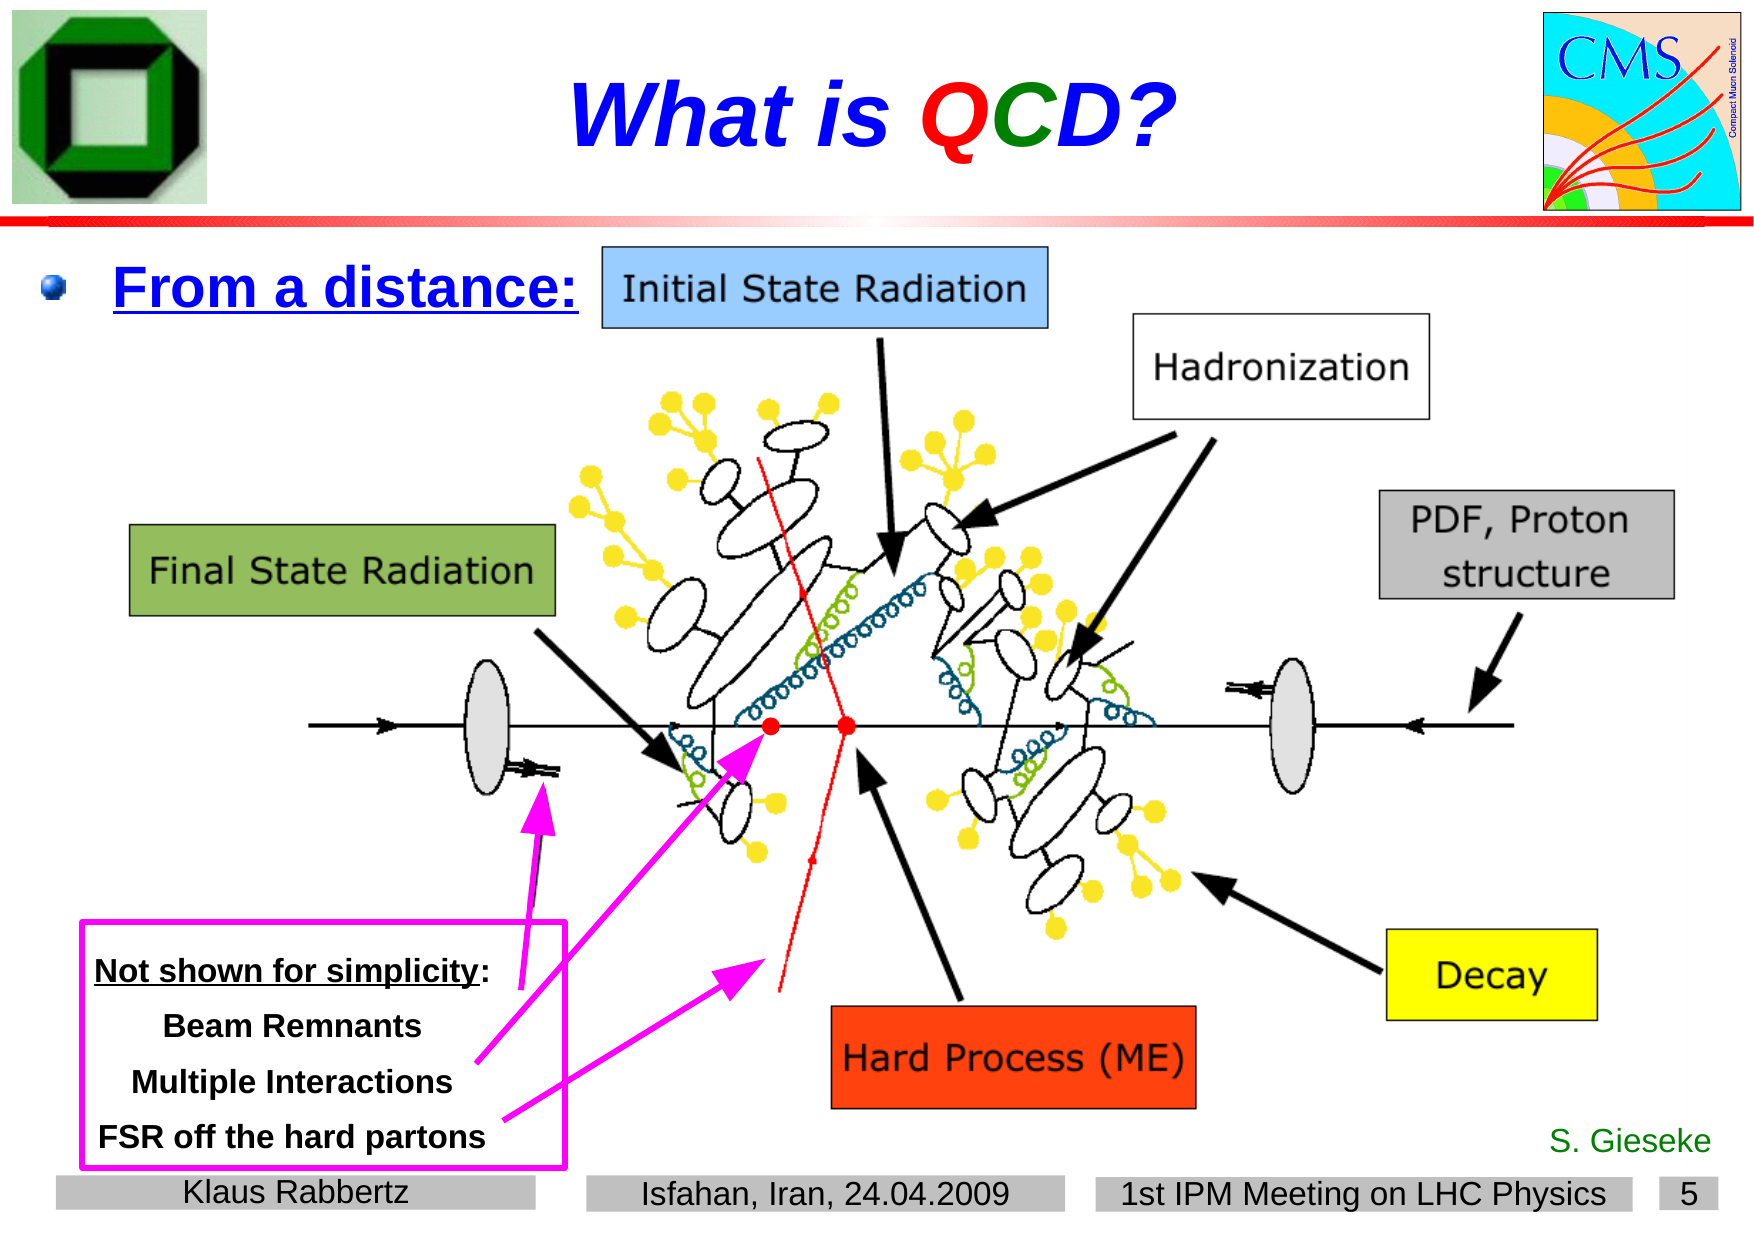

# What is QCD?
From a distance:
Not shown for simplicity:
Beam Remnants
Multiple Interactions
FSR off the hard partons
S. Gieseke